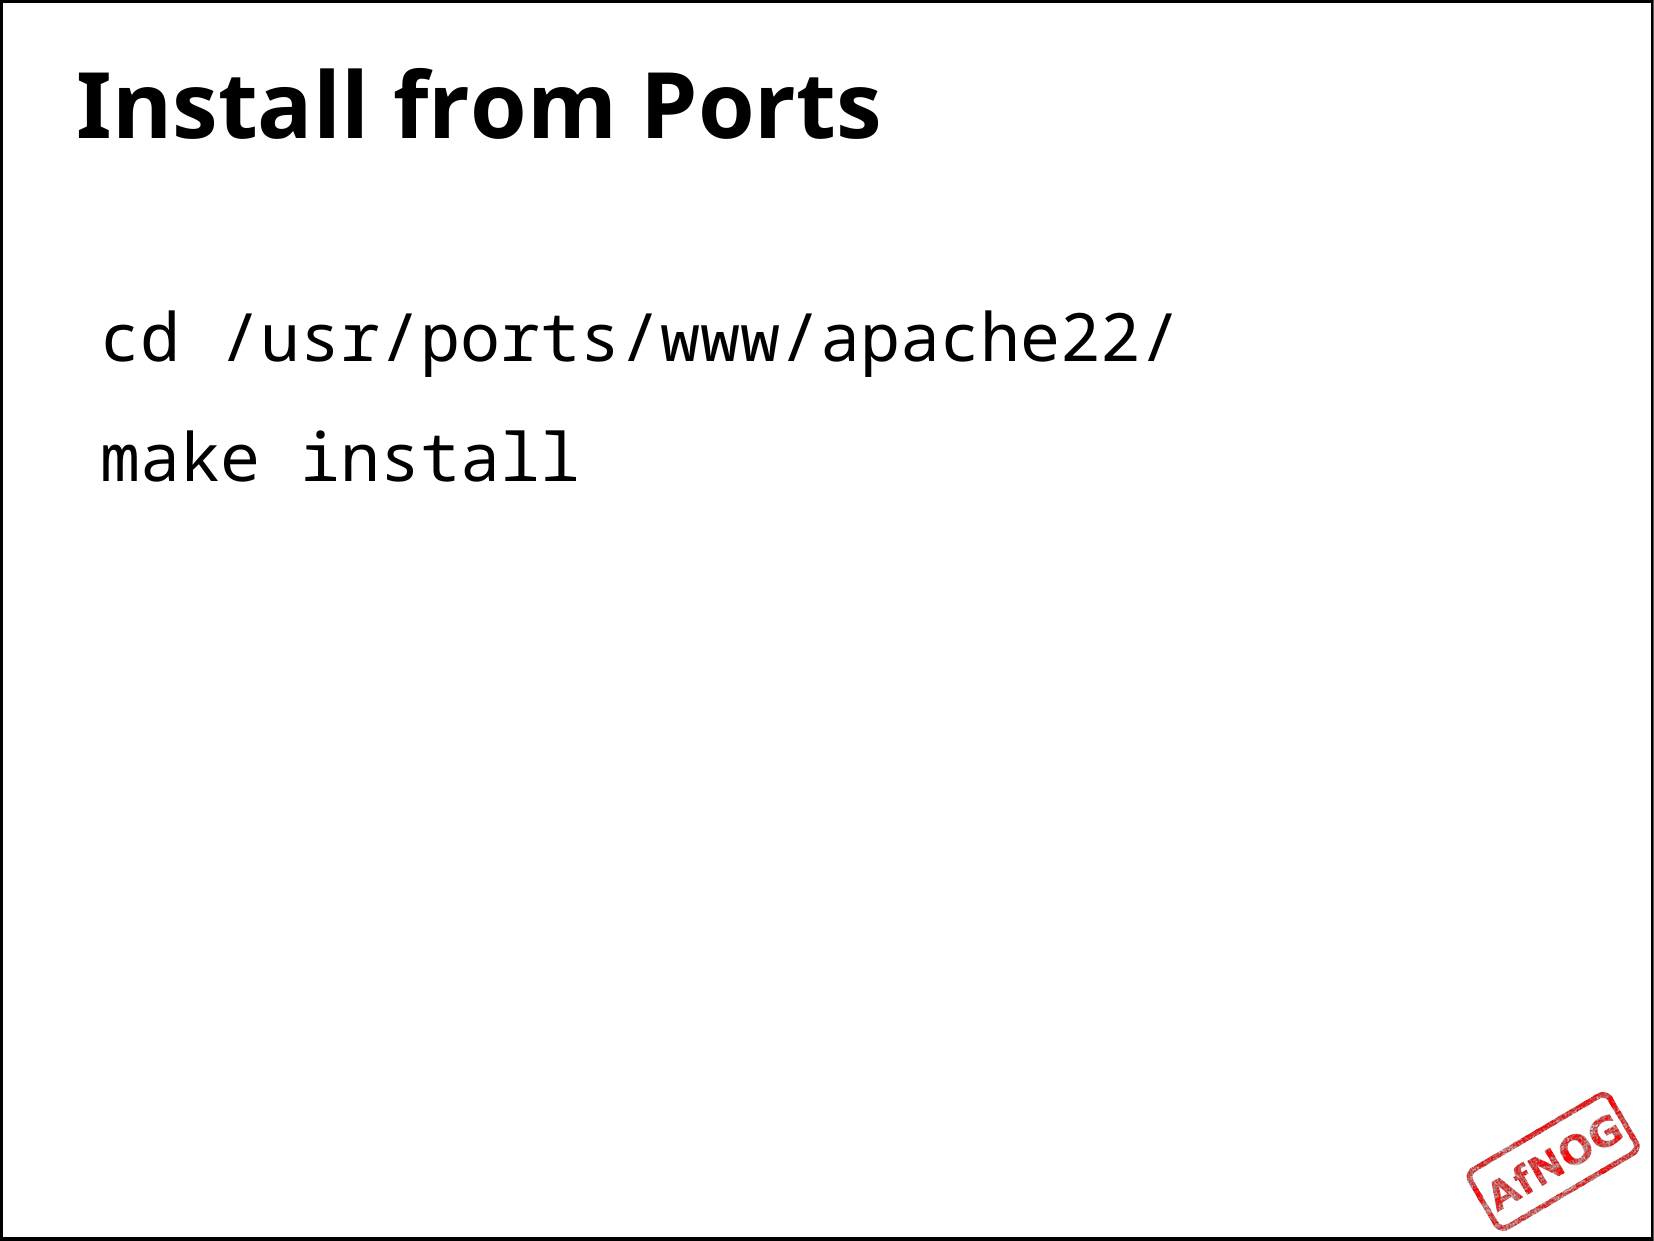

# Install from Ports
cd /usr/ports/www/apache22/
make install